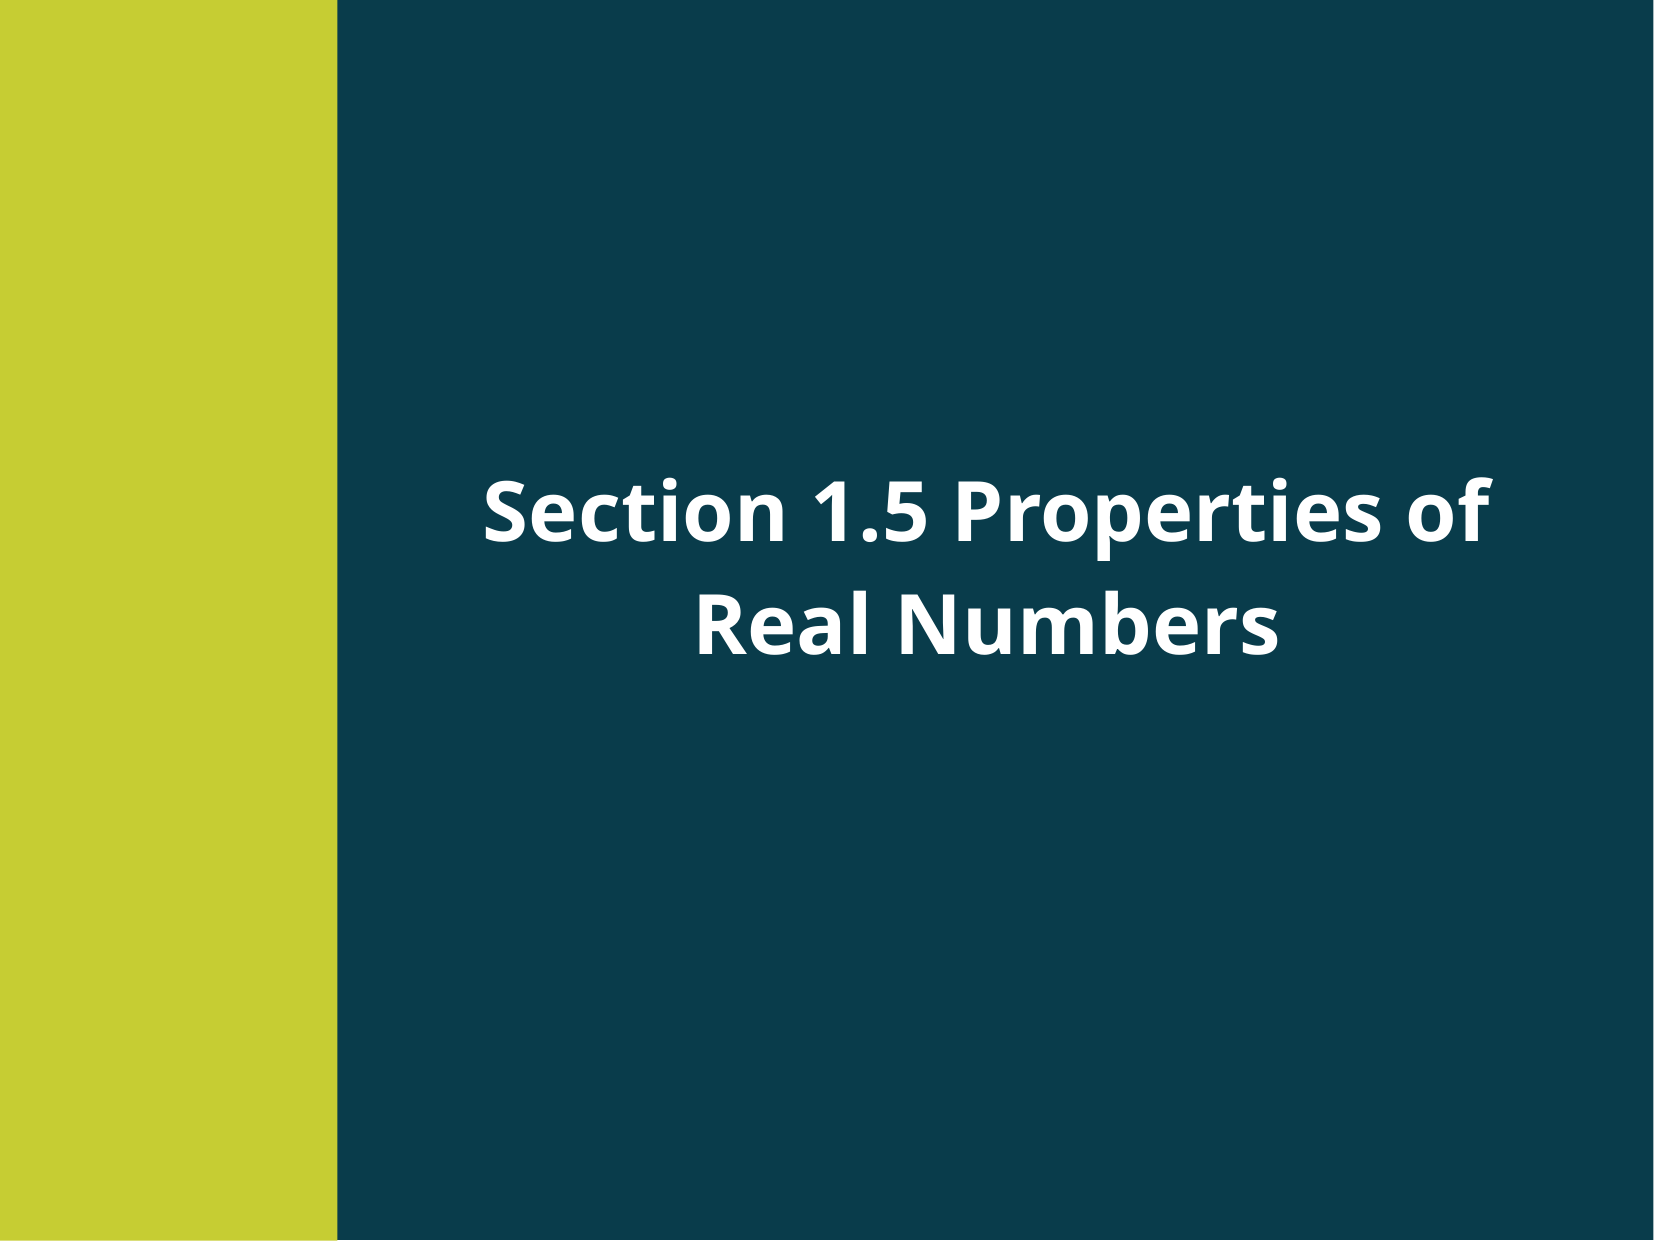

# Section 1.5 Properties of Real Numbers